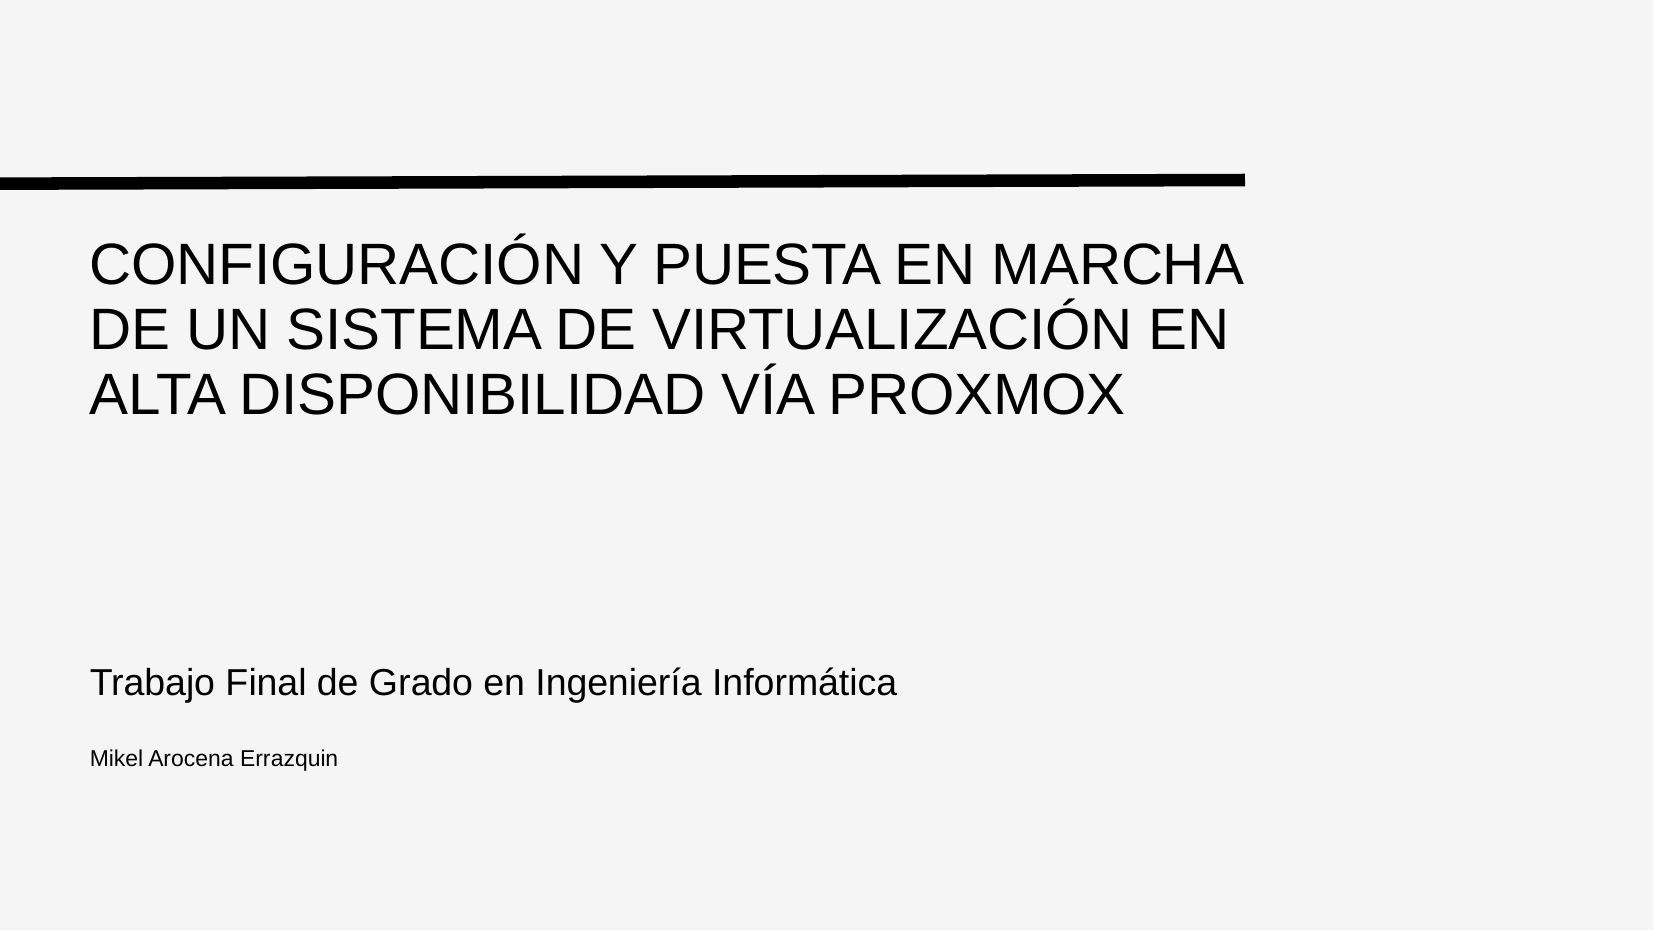

CONFIGURACIÓN Y PUESTA EN MARCHA DE UN SISTEMA DE VIRTUALIZACIÓN EN ALTA DISPONIBILIDAD VÍA PROXMOX
Trabajo Final de Grado en Ingeniería Informática
Mikel Arocena Errazquin